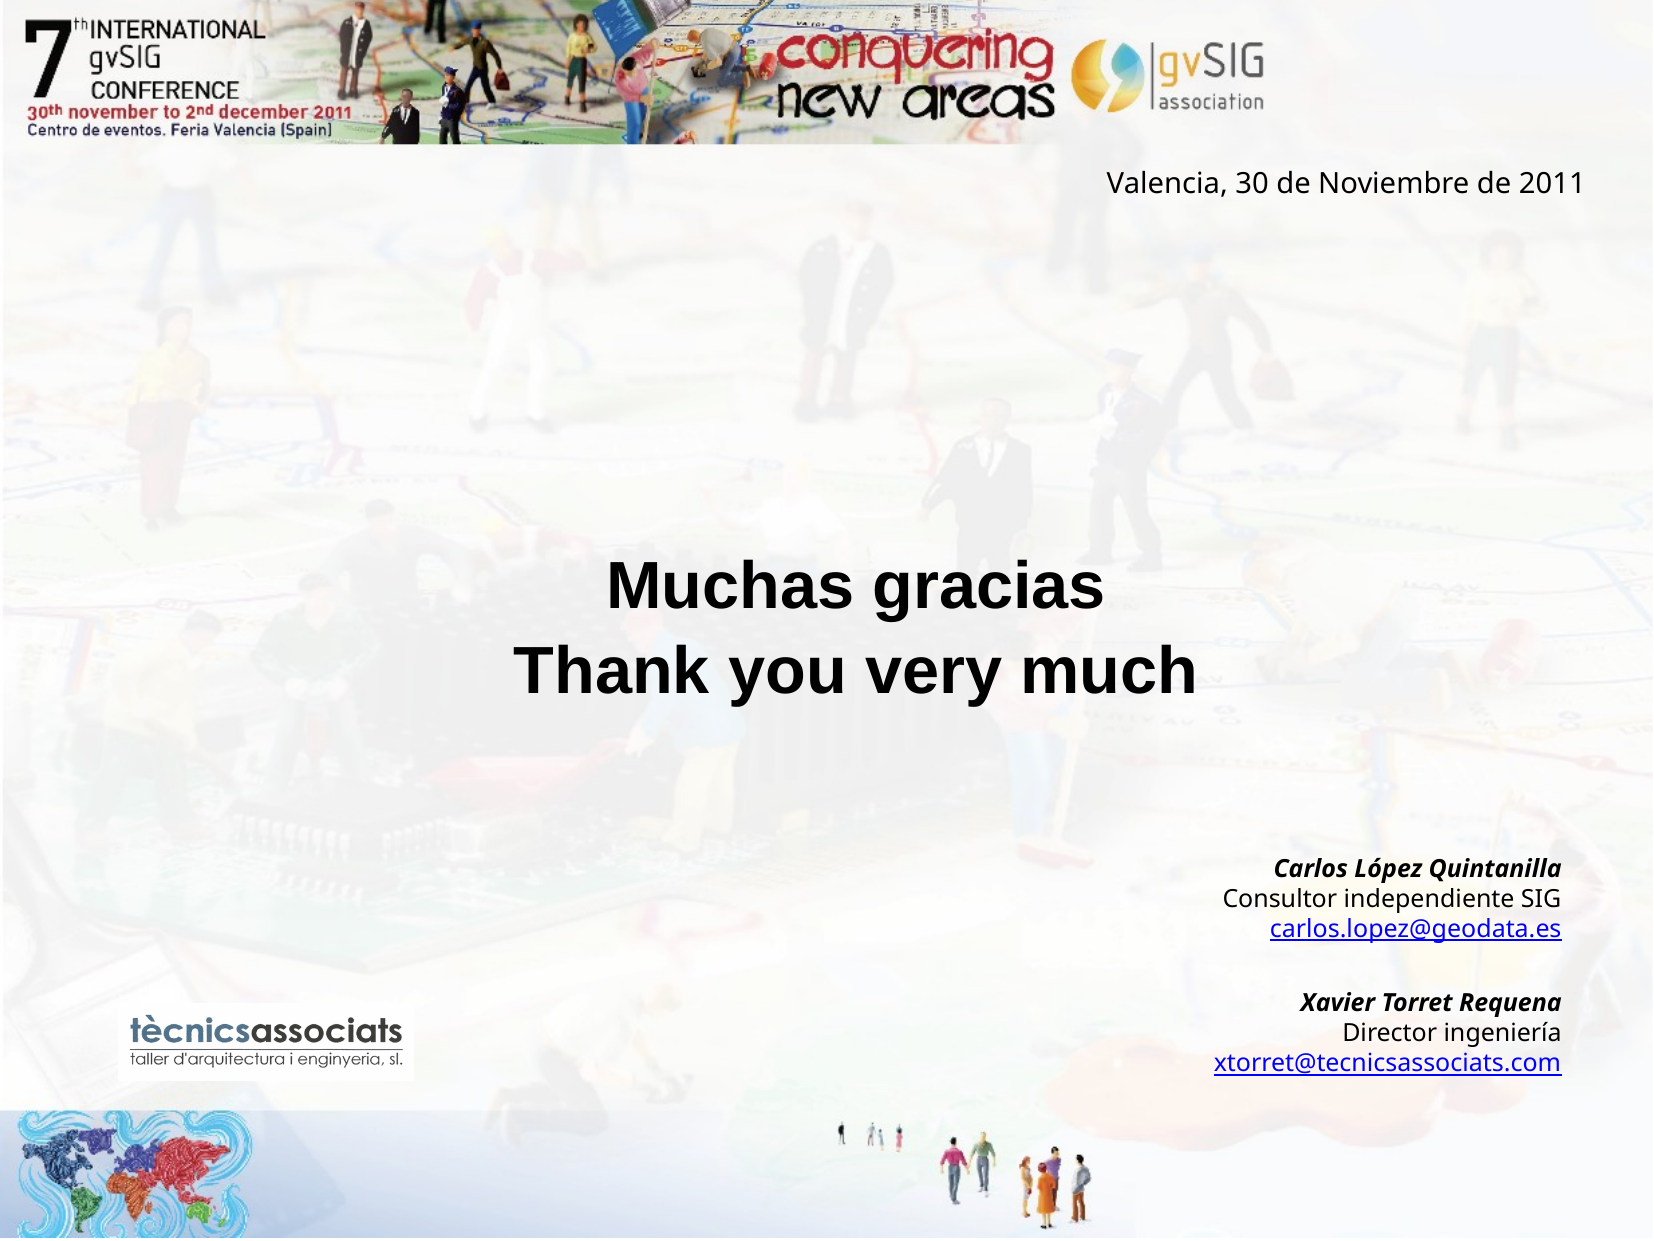

Valencia, 30 de Noviembre de 2011
# Muchas gracias
Thank you very much
Carlos López Quintanilla
Consultor independiente SIG
carlos.lopez@geodata.es
Xavier Torret Requena
Director ingeniería
xtorret@tecnicsassociats.com